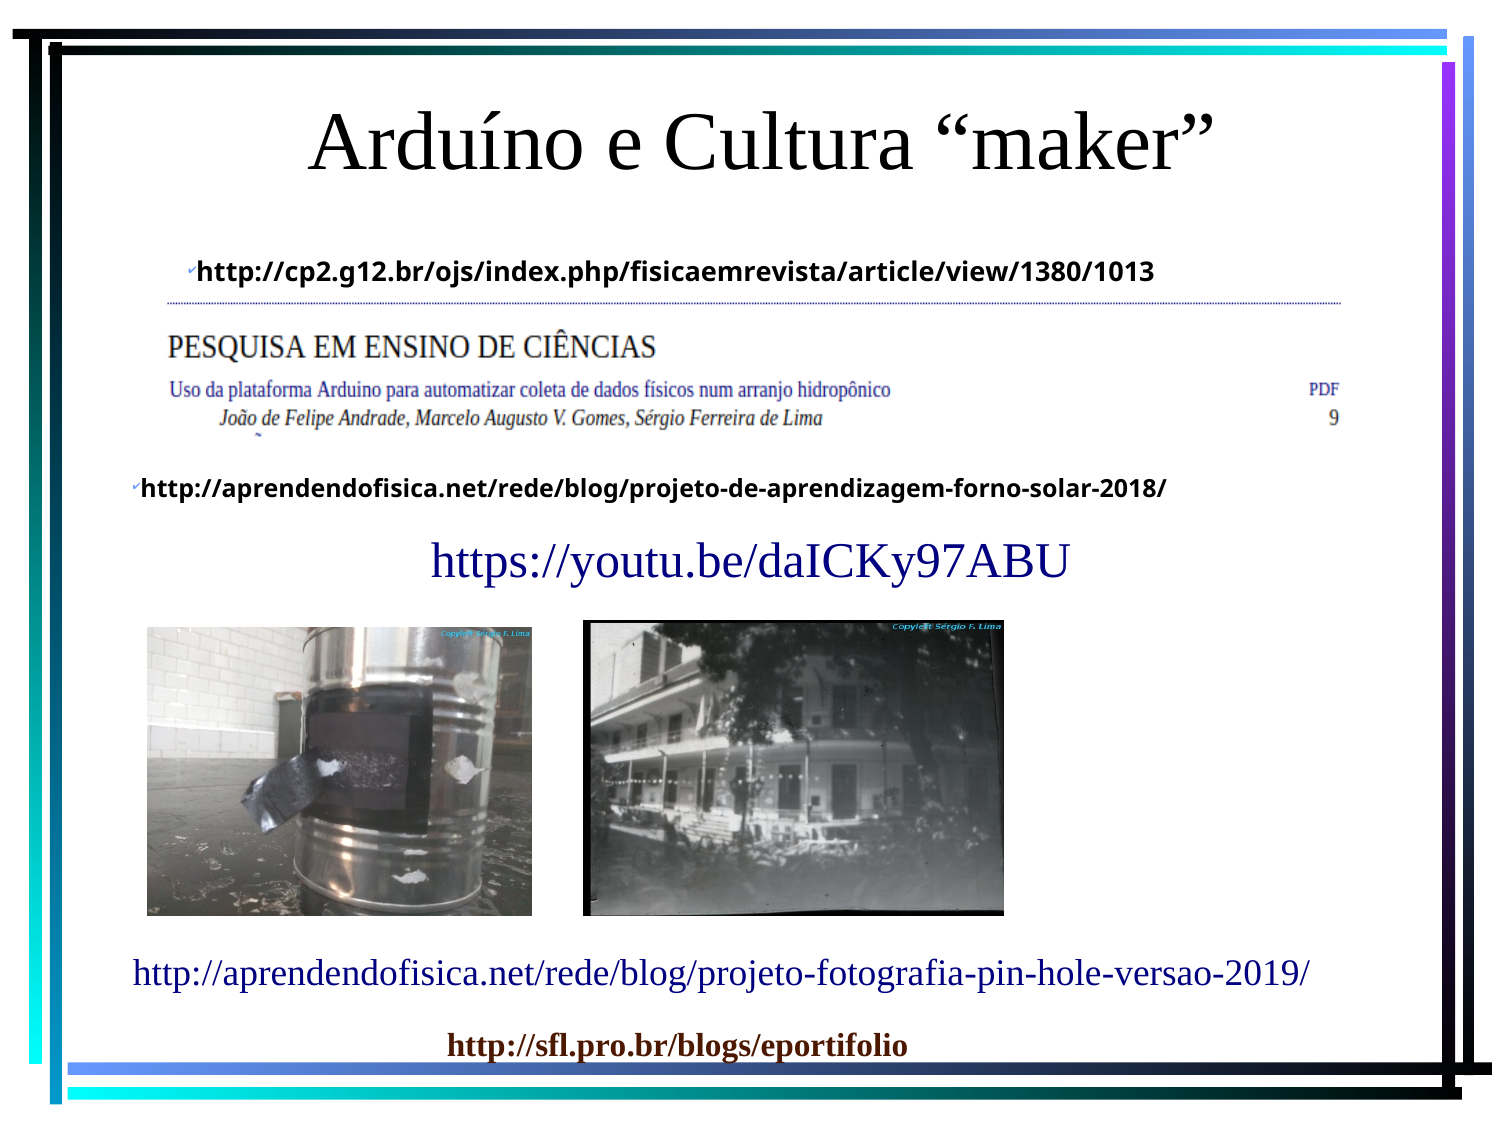

# Arduíno e Cultura “maker”
http://cp2.g12.br/ojs/index.php/fisicaemrevista/article/view/1380/1013
http://aprendendofisica.net/rede/blog/projeto-de-aprendizagem-forno-solar-2018/
https://youtu.be/daICKy97ABU
http://aprendendofisica.net/rede/blog/projeto-fotografia-pin-hole-versao-2019/
 http://sfl.pro.br/blogs/eportifolio